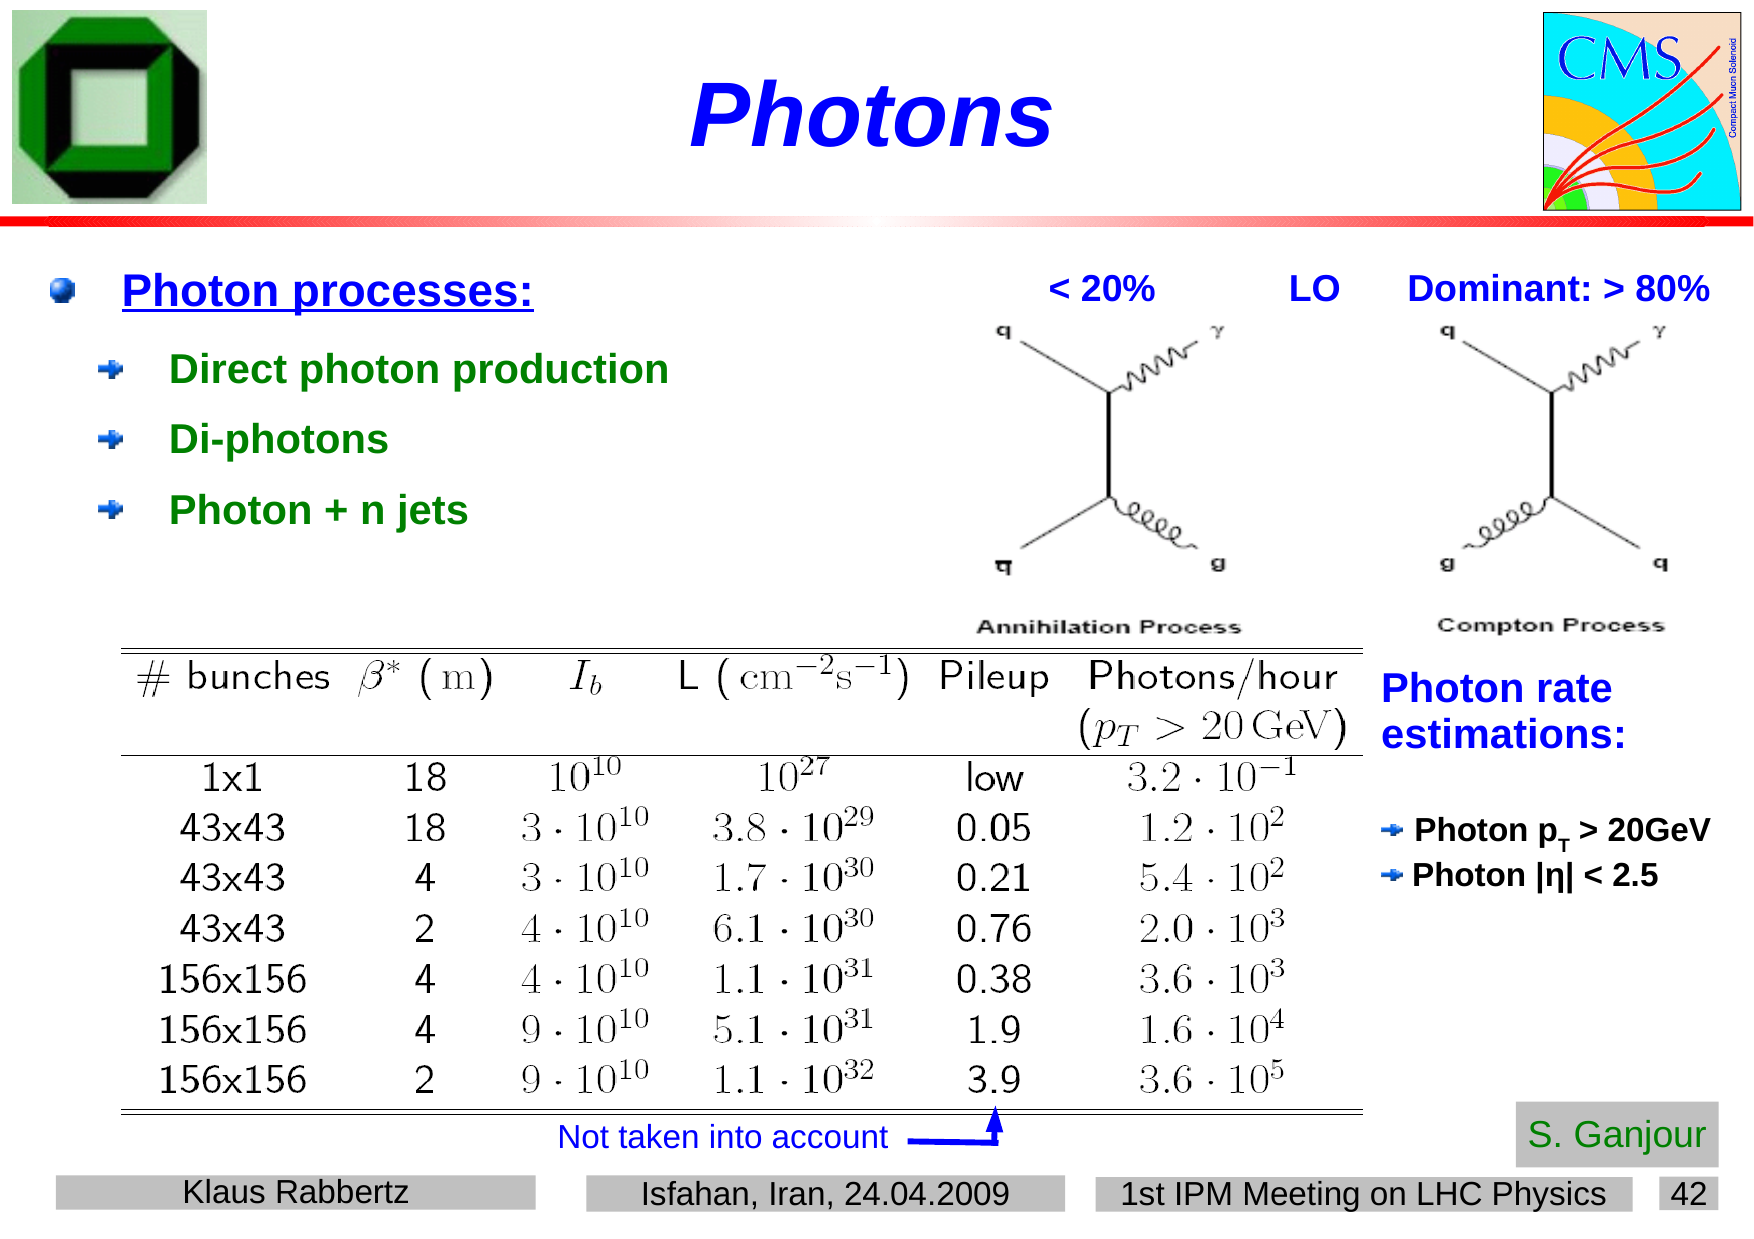

# Photons
< 20%
LO
Dominant: > 80%
Photon processes:
Direct photon production
Di-photons
Photon + n jets
Photon rate estimations:
 Photon pT > 20GeV
 Photon |η| < 2.5
S. Ganjour
Not taken into account